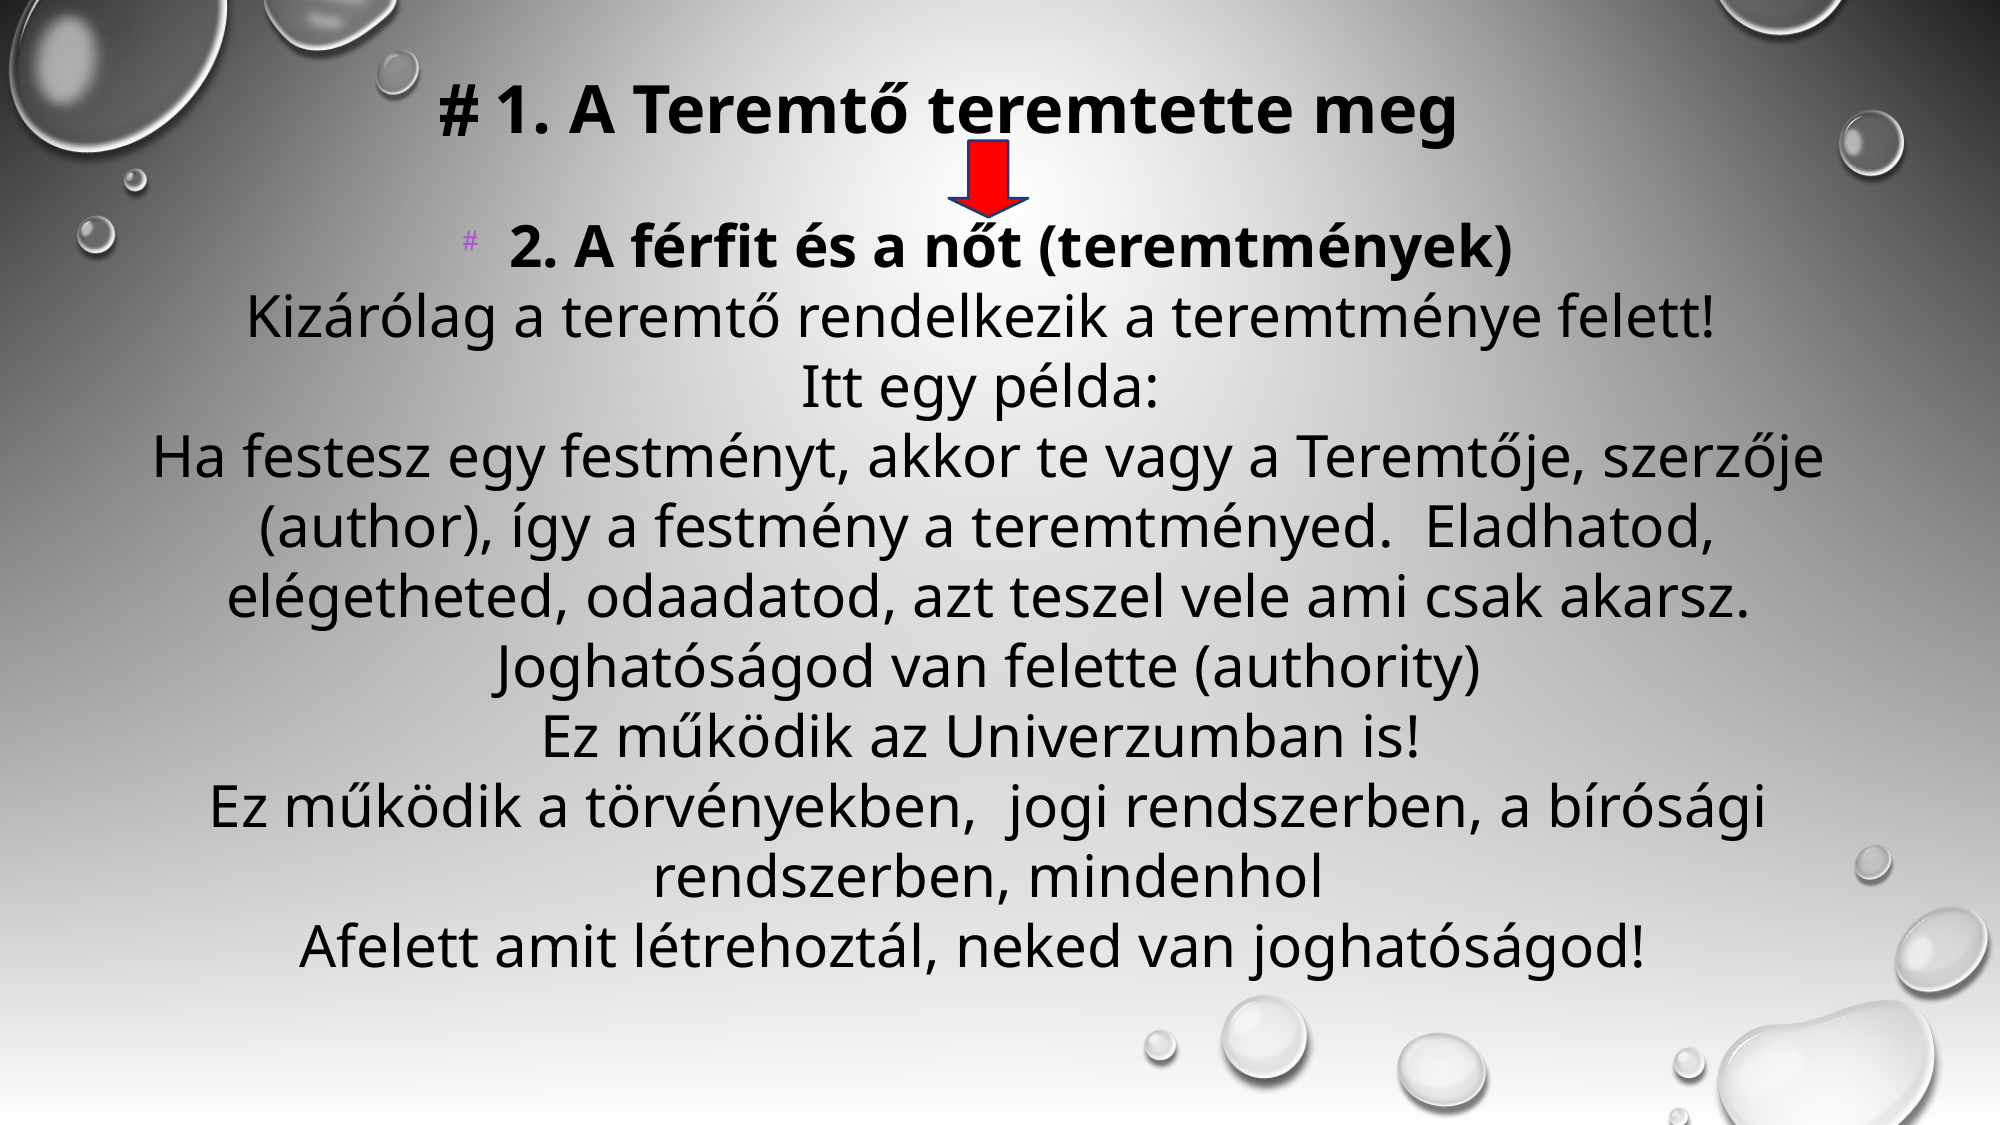

 1. A Teremtő teremtette meg
2. A férfit és a nőt (teremtmények)
Kizárólag a teremtő rendelkezik a teremtménye felett!
Itt egy példa:
Ha festesz egy festményt, akkor te vagy a Teremtője, szerzője (author), így a festmény a teremtményed. Eladhatod, elégetheted, odaadatod, azt teszel vele ami csak akarsz. Joghatóságod van felette (authority)
Ez működik az Univerzumban is!
Ez működik a törvényekben, jogi rendszerben, a bírósági rendszerben, mindenhol
Afelett amit létrehoztál, neked van joghatóságod!